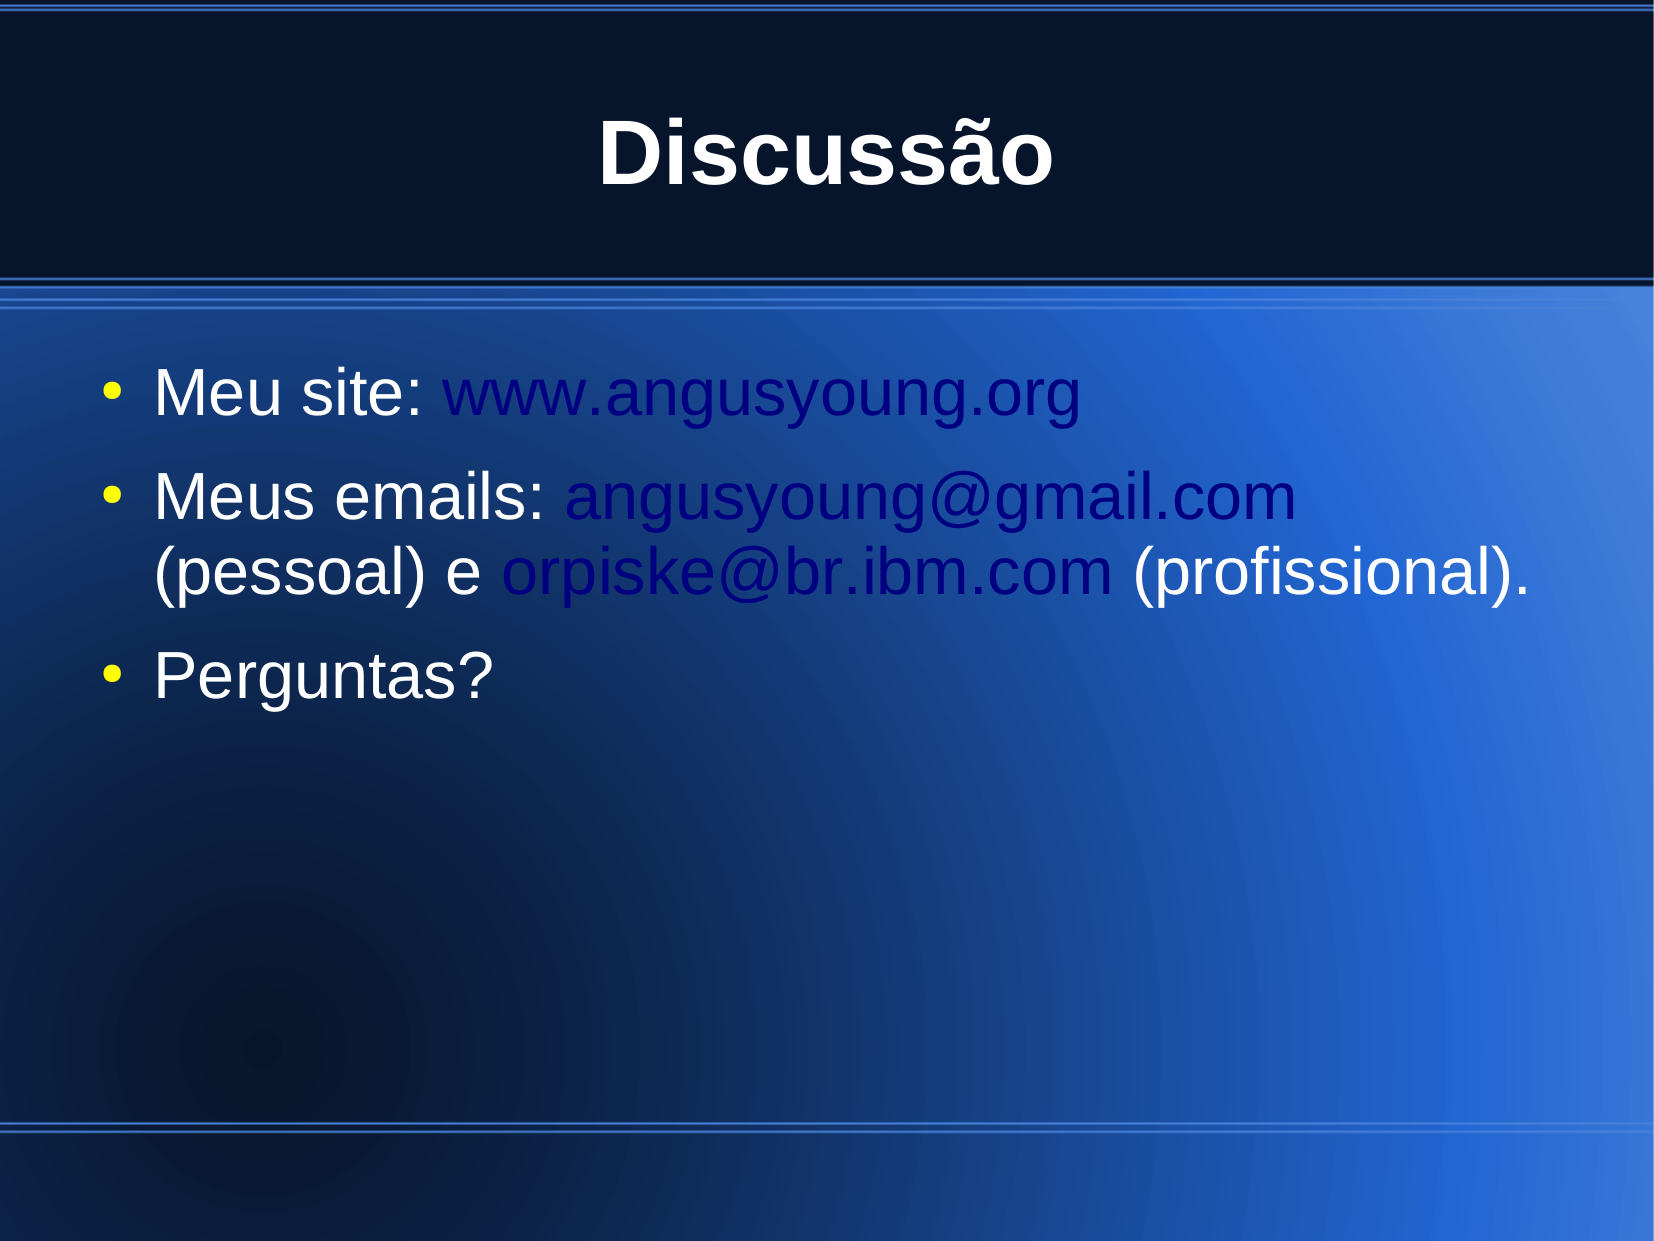

# Discussão
Meu site: www.angusyoung.org
Meus emails: angusyoung@gmail.com (pessoal) e orpiske@br.ibm.com (profissional).
Perguntas?